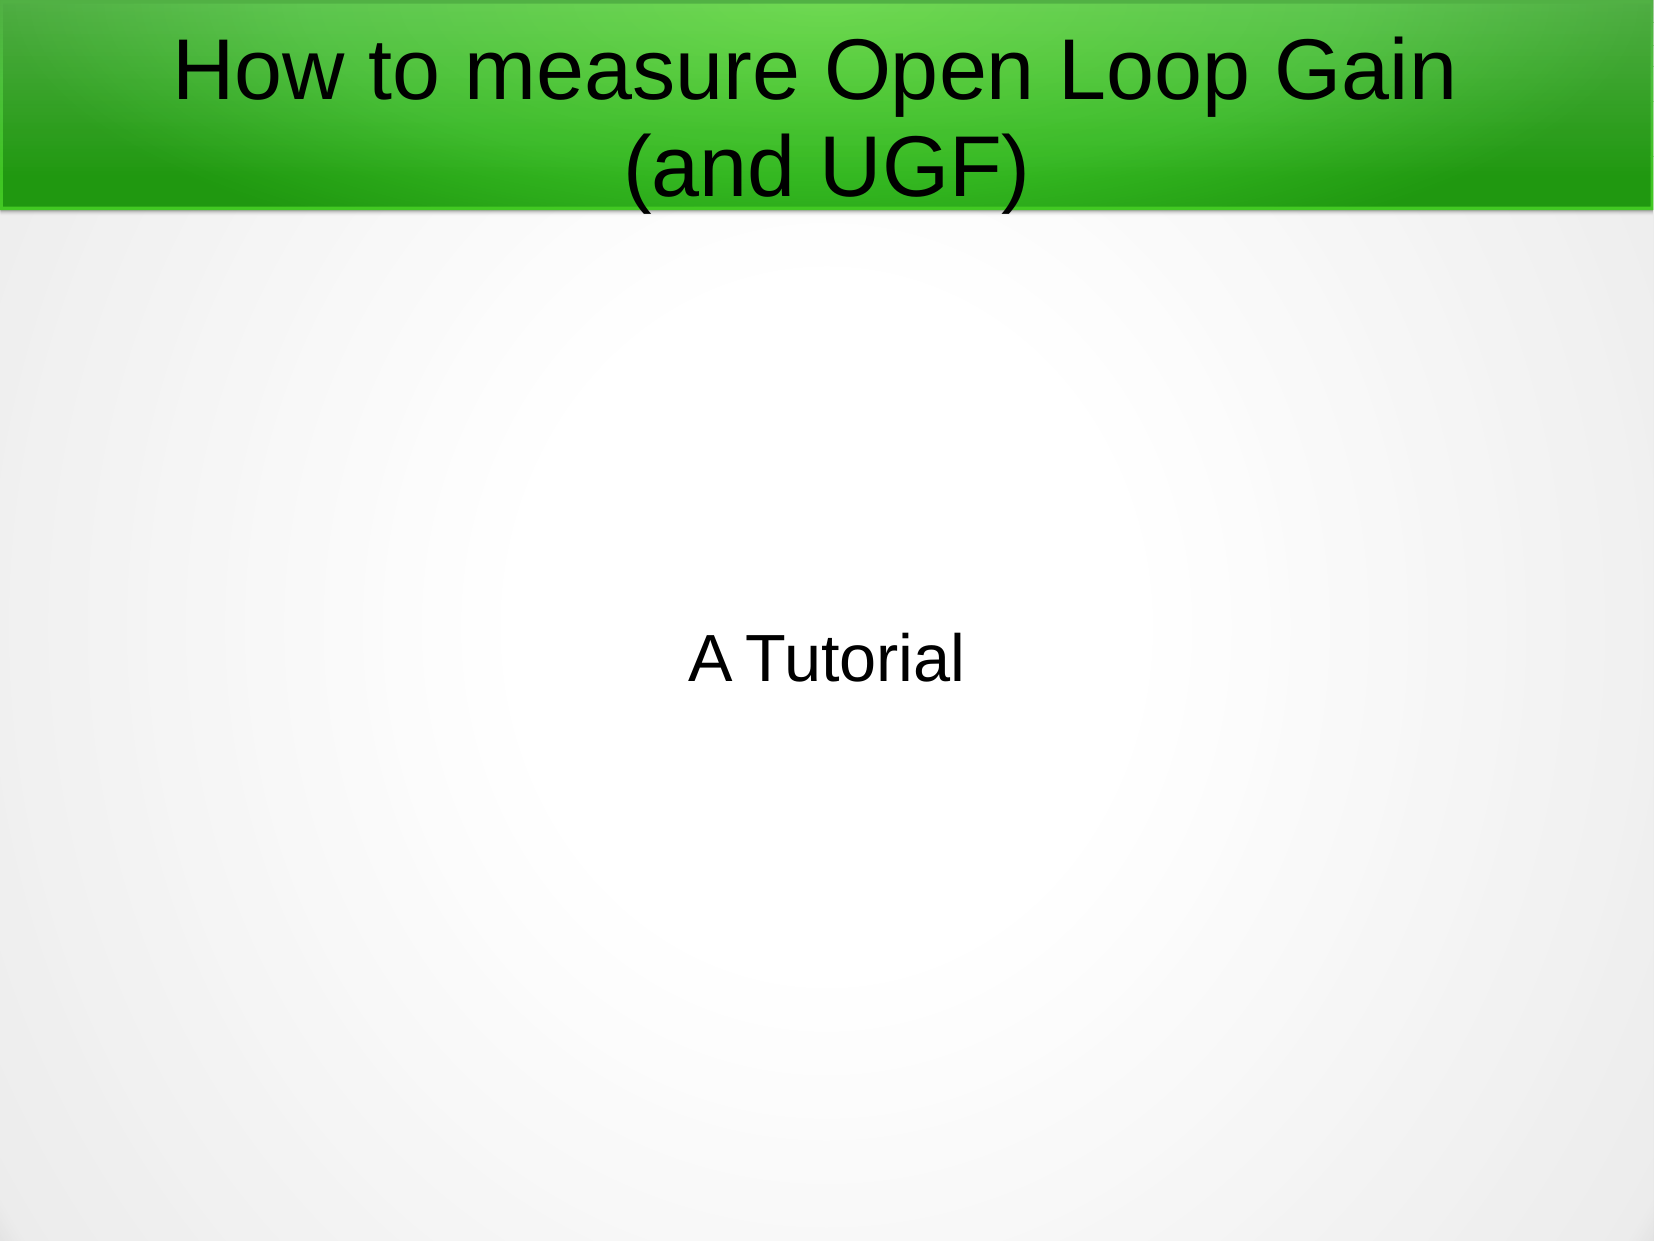

# How to measure Open Loop Gain (and UGF)
A Tutorial